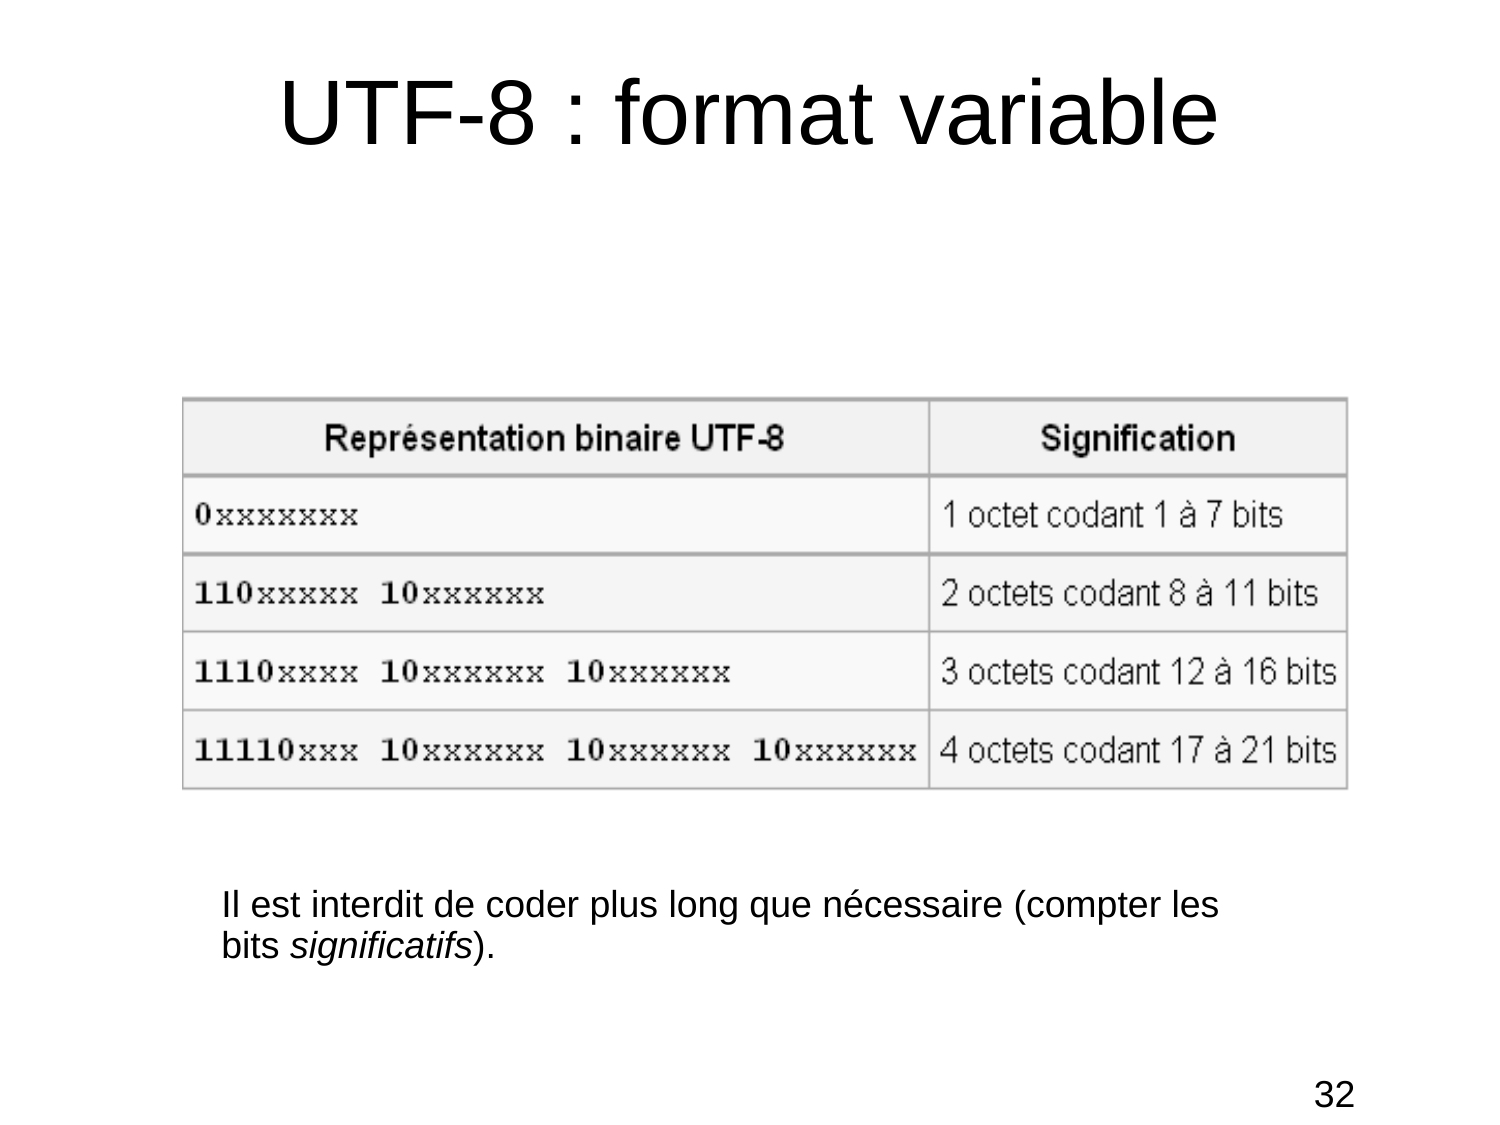

# UTF-8 : format variable
Il est interdit de coder plus long que nécessaire (compter les bits significatifs).